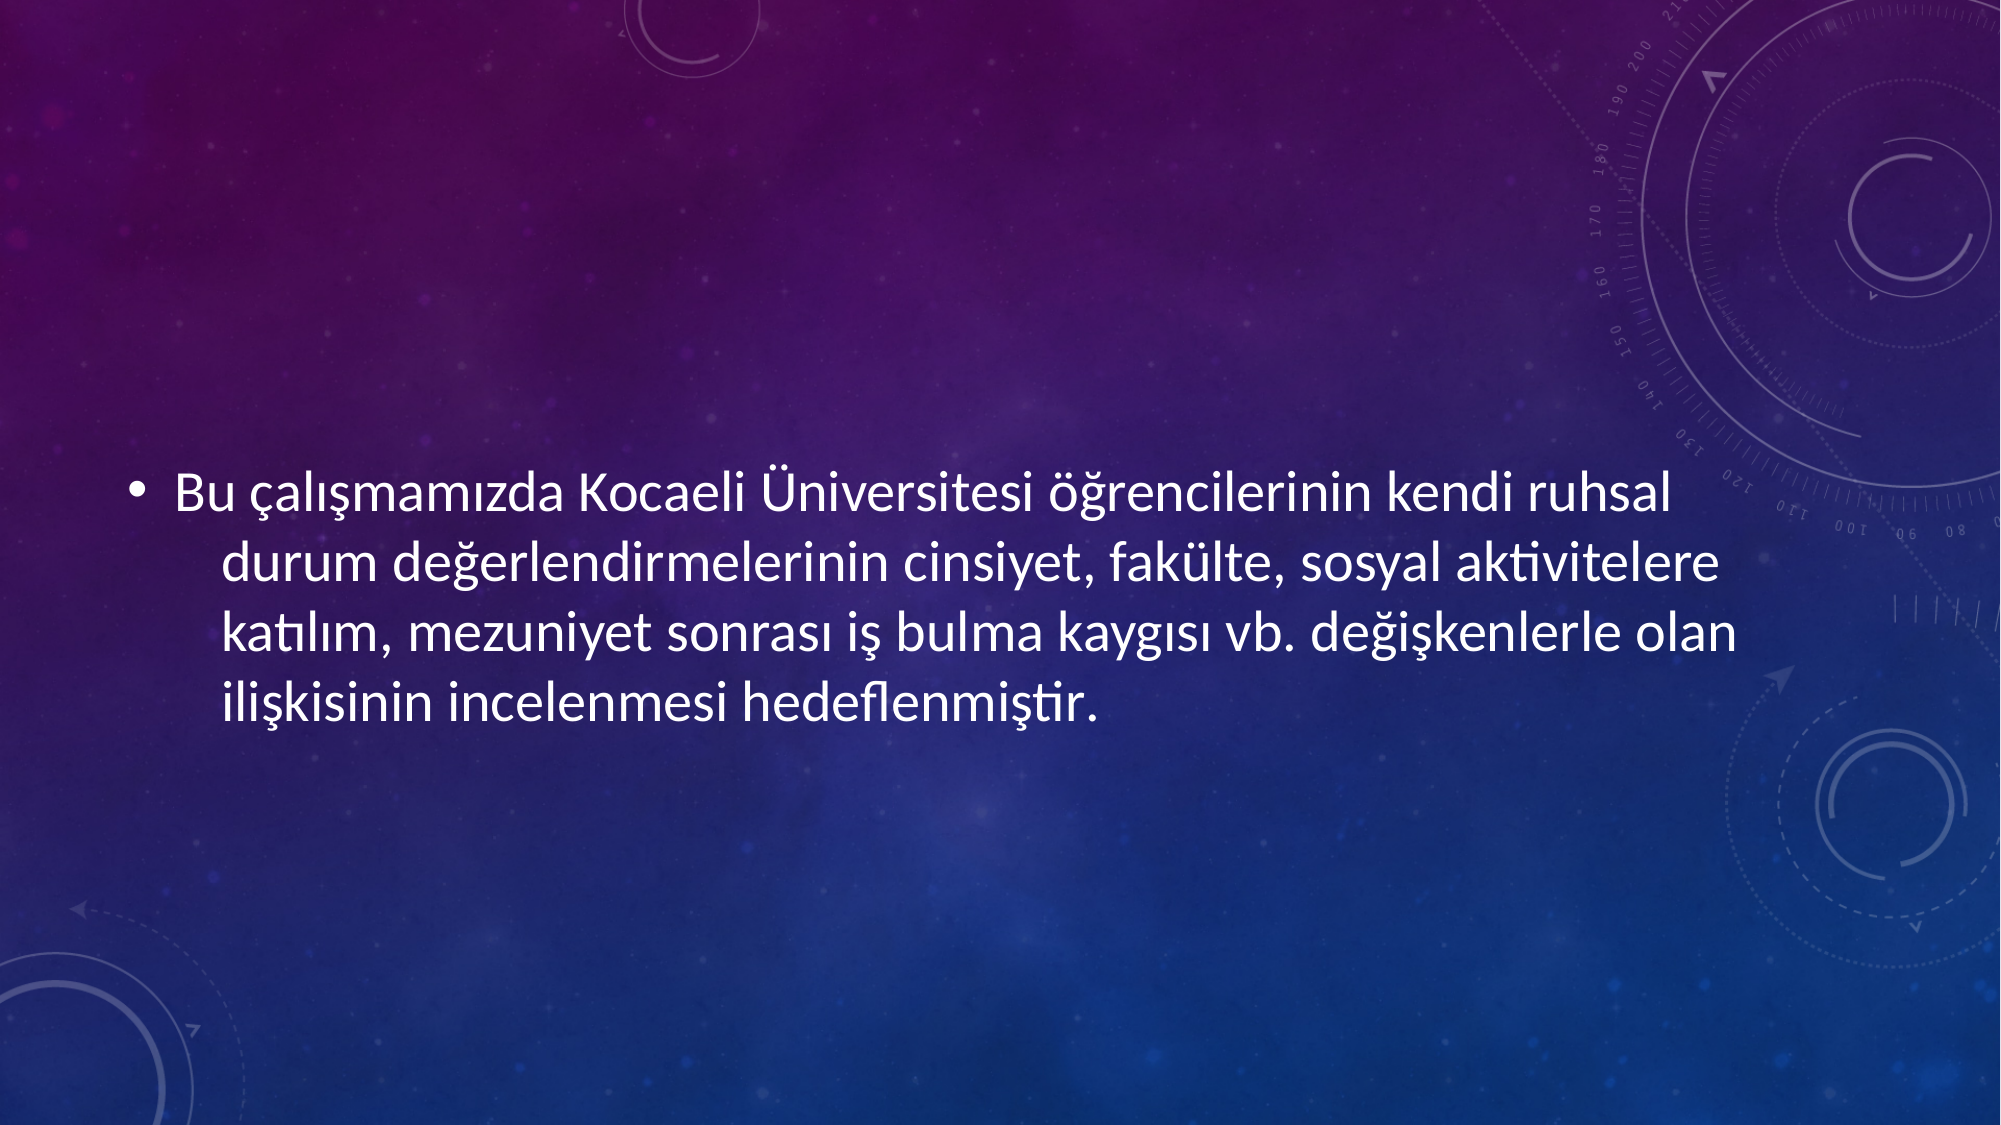

# Bu çalışmamızda Kocaeli Üniversitesi öğrencilerinin kendi ruhsal durum değerlendirmelerinin cinsiyet, fakülte, sosyal aktivitelere katılım, mezuniyet sonrası iş bulma kaygısı vb. değişkenlerle olan ilişkisinin incelenmesi hedeflenmiştir.